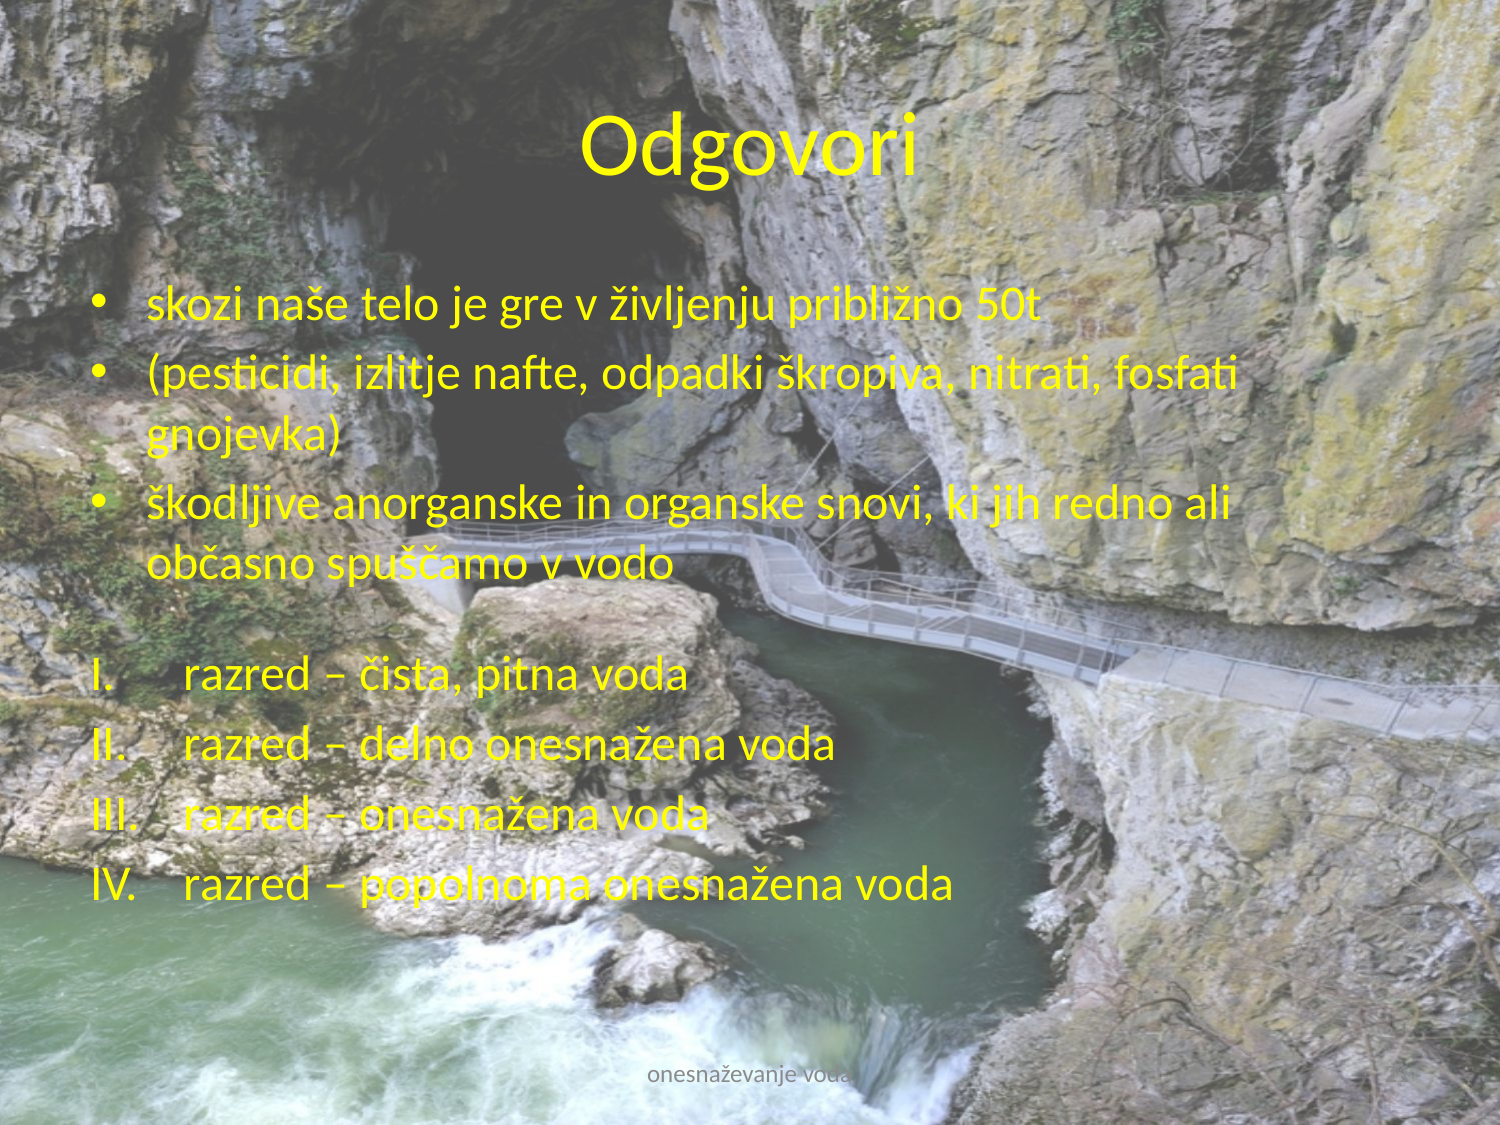

# Odgovori
skozi naše telo je gre v življenju približno 50t
(pesticidi, izlitje nafte, odpadki škropiva, nitrati, fosfati gnojevka)
škodljive anorganske in organske snovi, ki jih redno ali občasno spuščamo v vodo
razred – čista, pitna voda
razred – delno onesnažena voda
razred – onesnažena voda
razred – popolnoma onesnažena voda
onesnaževanje voda